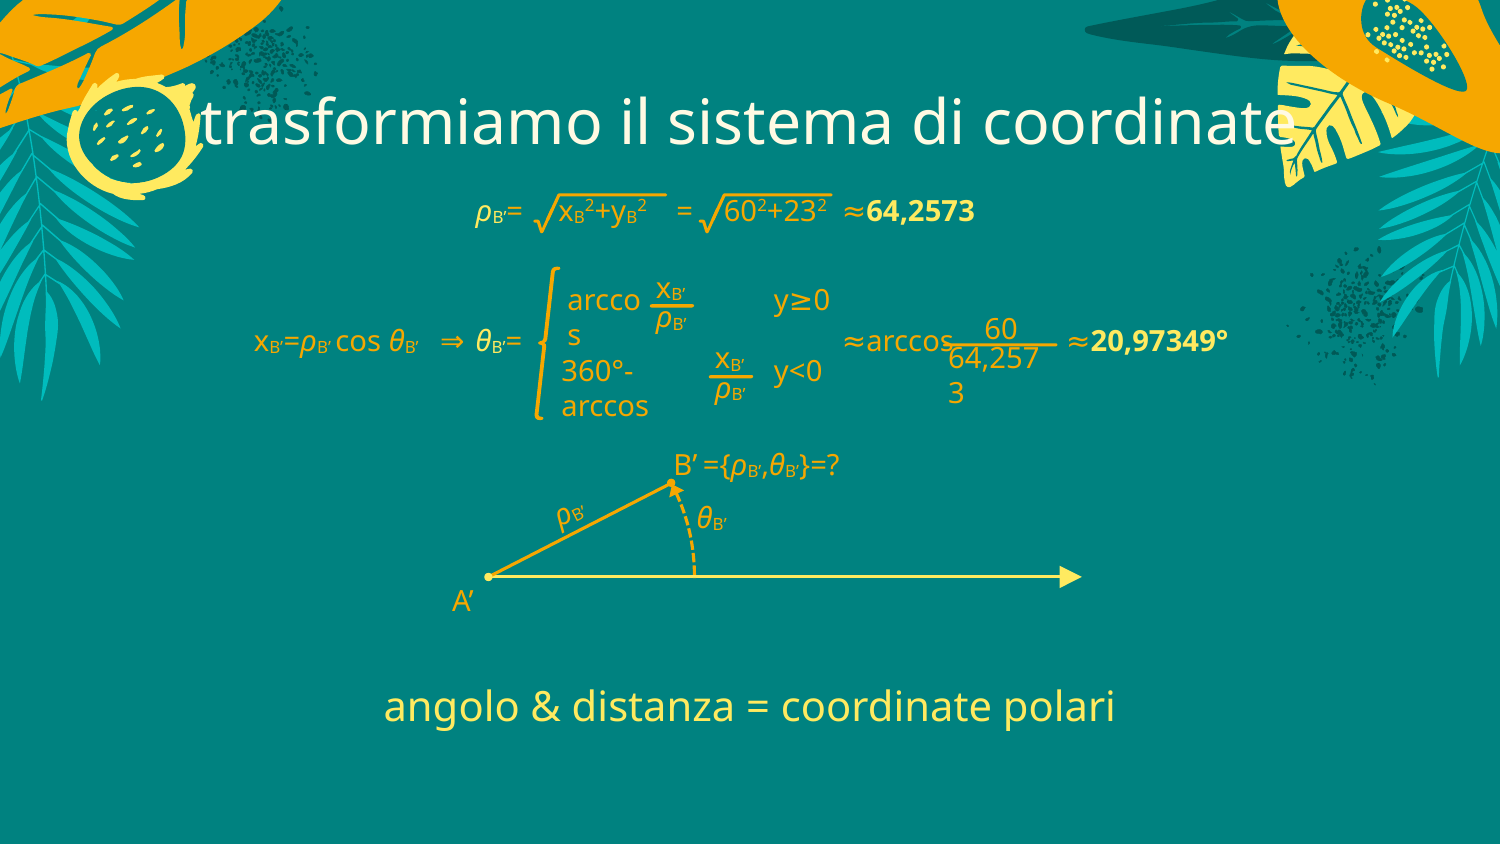

trasformiamo il sistema di coordinate
ρB’=
xB2+yB2
=
602+232
≈64,2573
xB’
arccos
y≥0
ρB’
⇒
θB’=
xB’
360°-arccos
y<0
ρB’
60
≈arccos
64,2573
xB’=ρB’ cos θB’
≈20,97349°
# B’
={ρB’,θB’}=?
ρB’
θB’
A’
angolo & distanza = coordinate polari